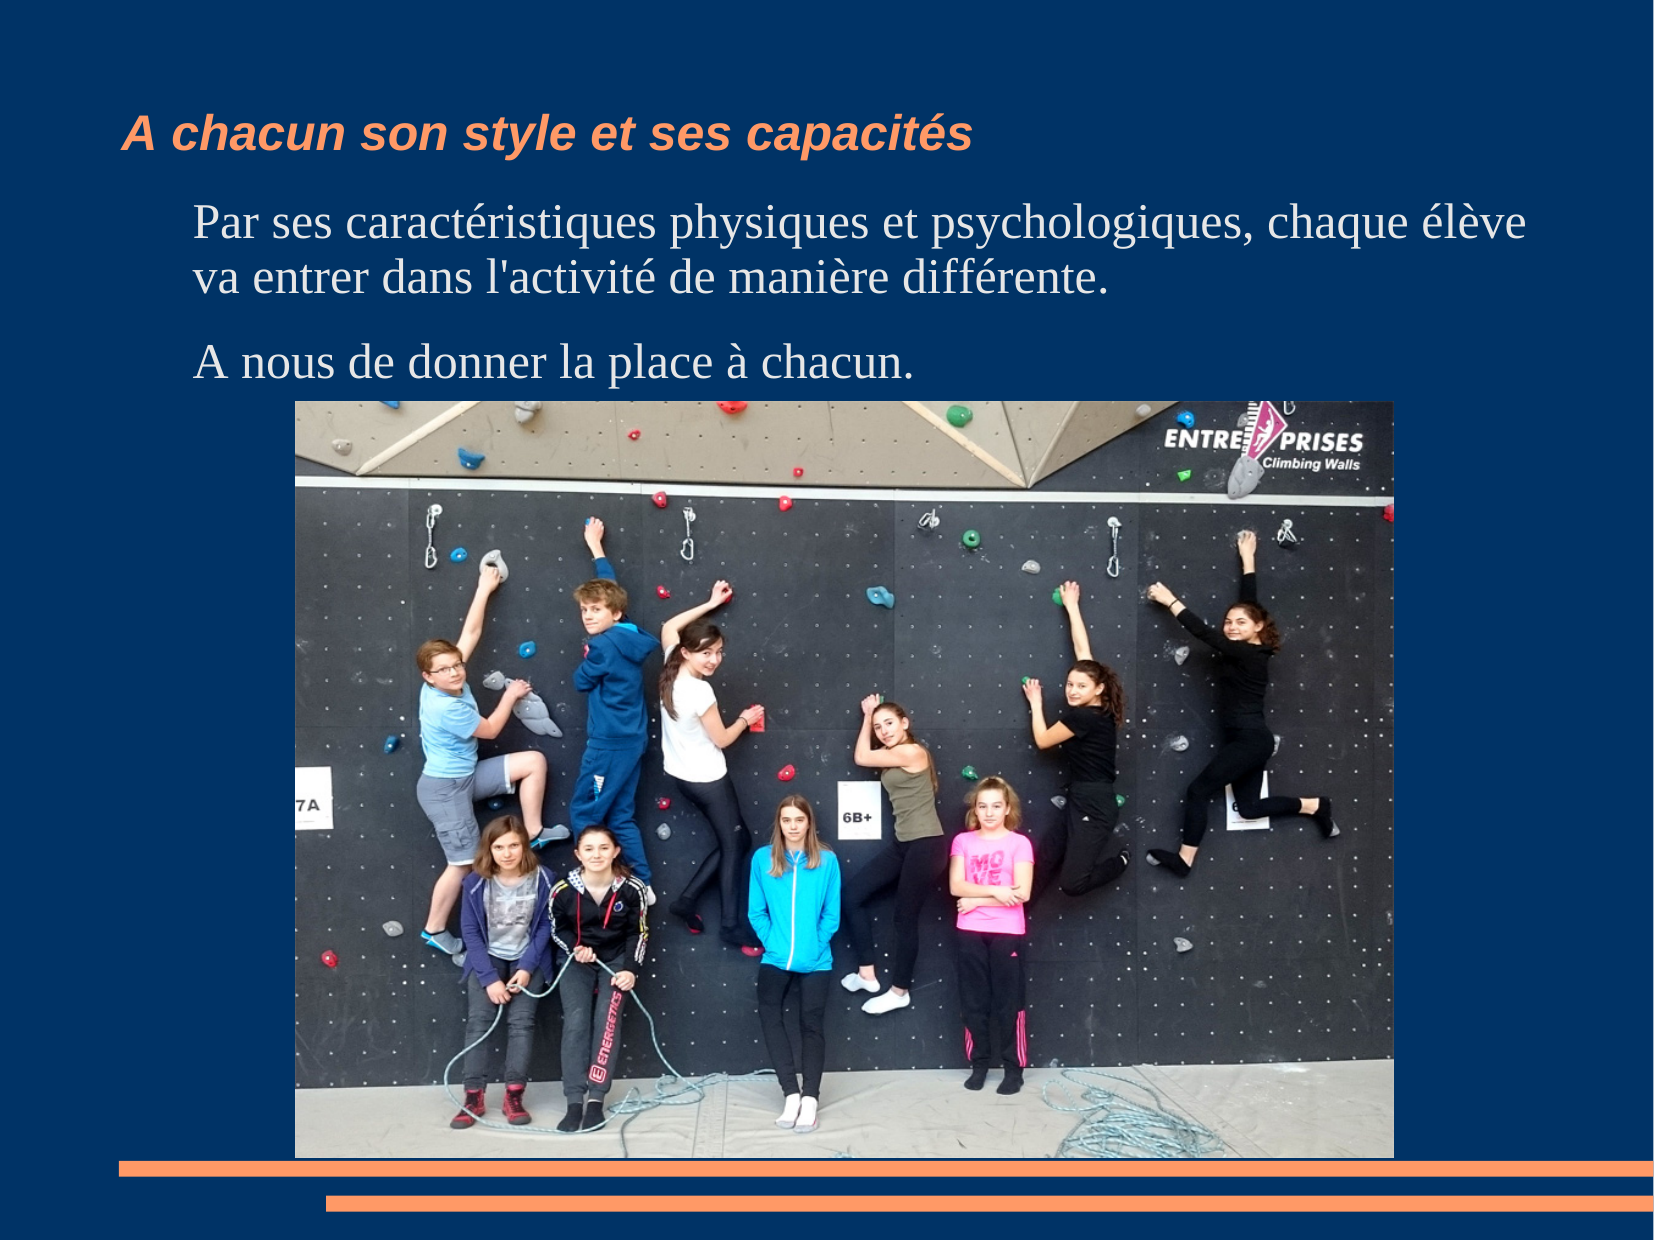

# A chacun son style et ses capacités
Par ses caractéristiques physiques et psychologiques, chaque élève va entrer dans l'activité de manière différente.
A nous de donner la place à chacun.